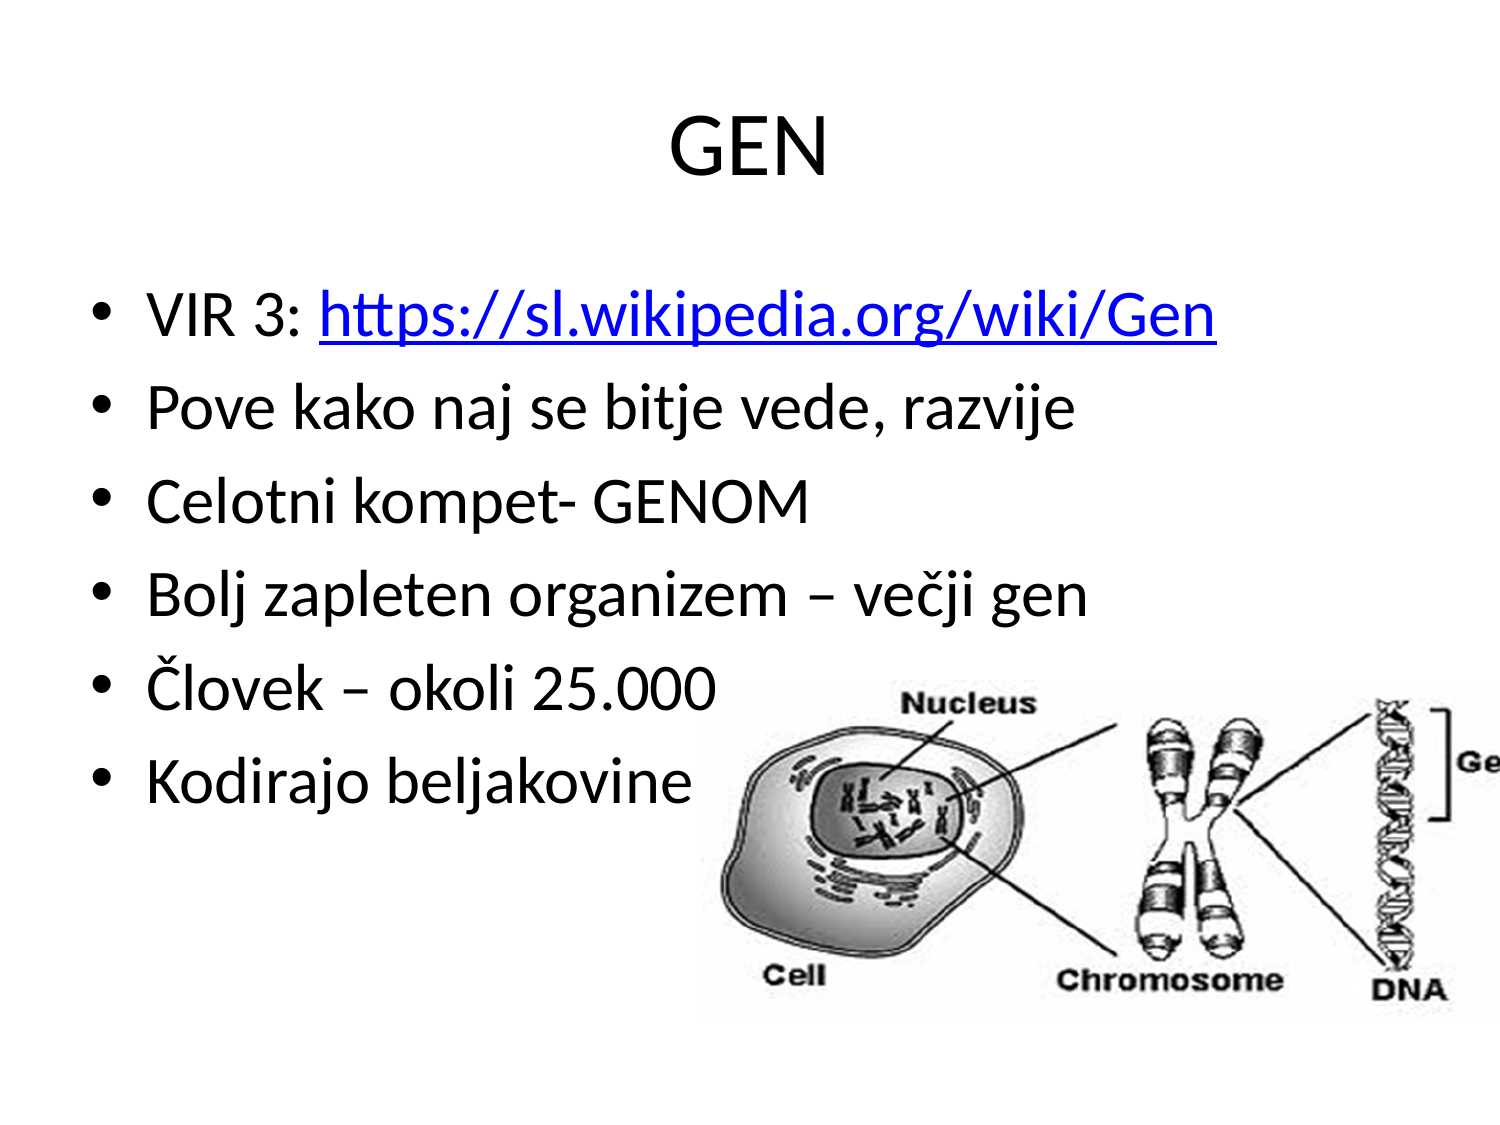

# GEN
VIR 3: https://sl.wikipedia.org/wiki/Gen
Pove kako naj se bitje vede, razvije
Celotni kompet- GENOM
Bolj zapleten organizem – večji gen
Človek – okoli 25.000
Kodirajo beljakovine